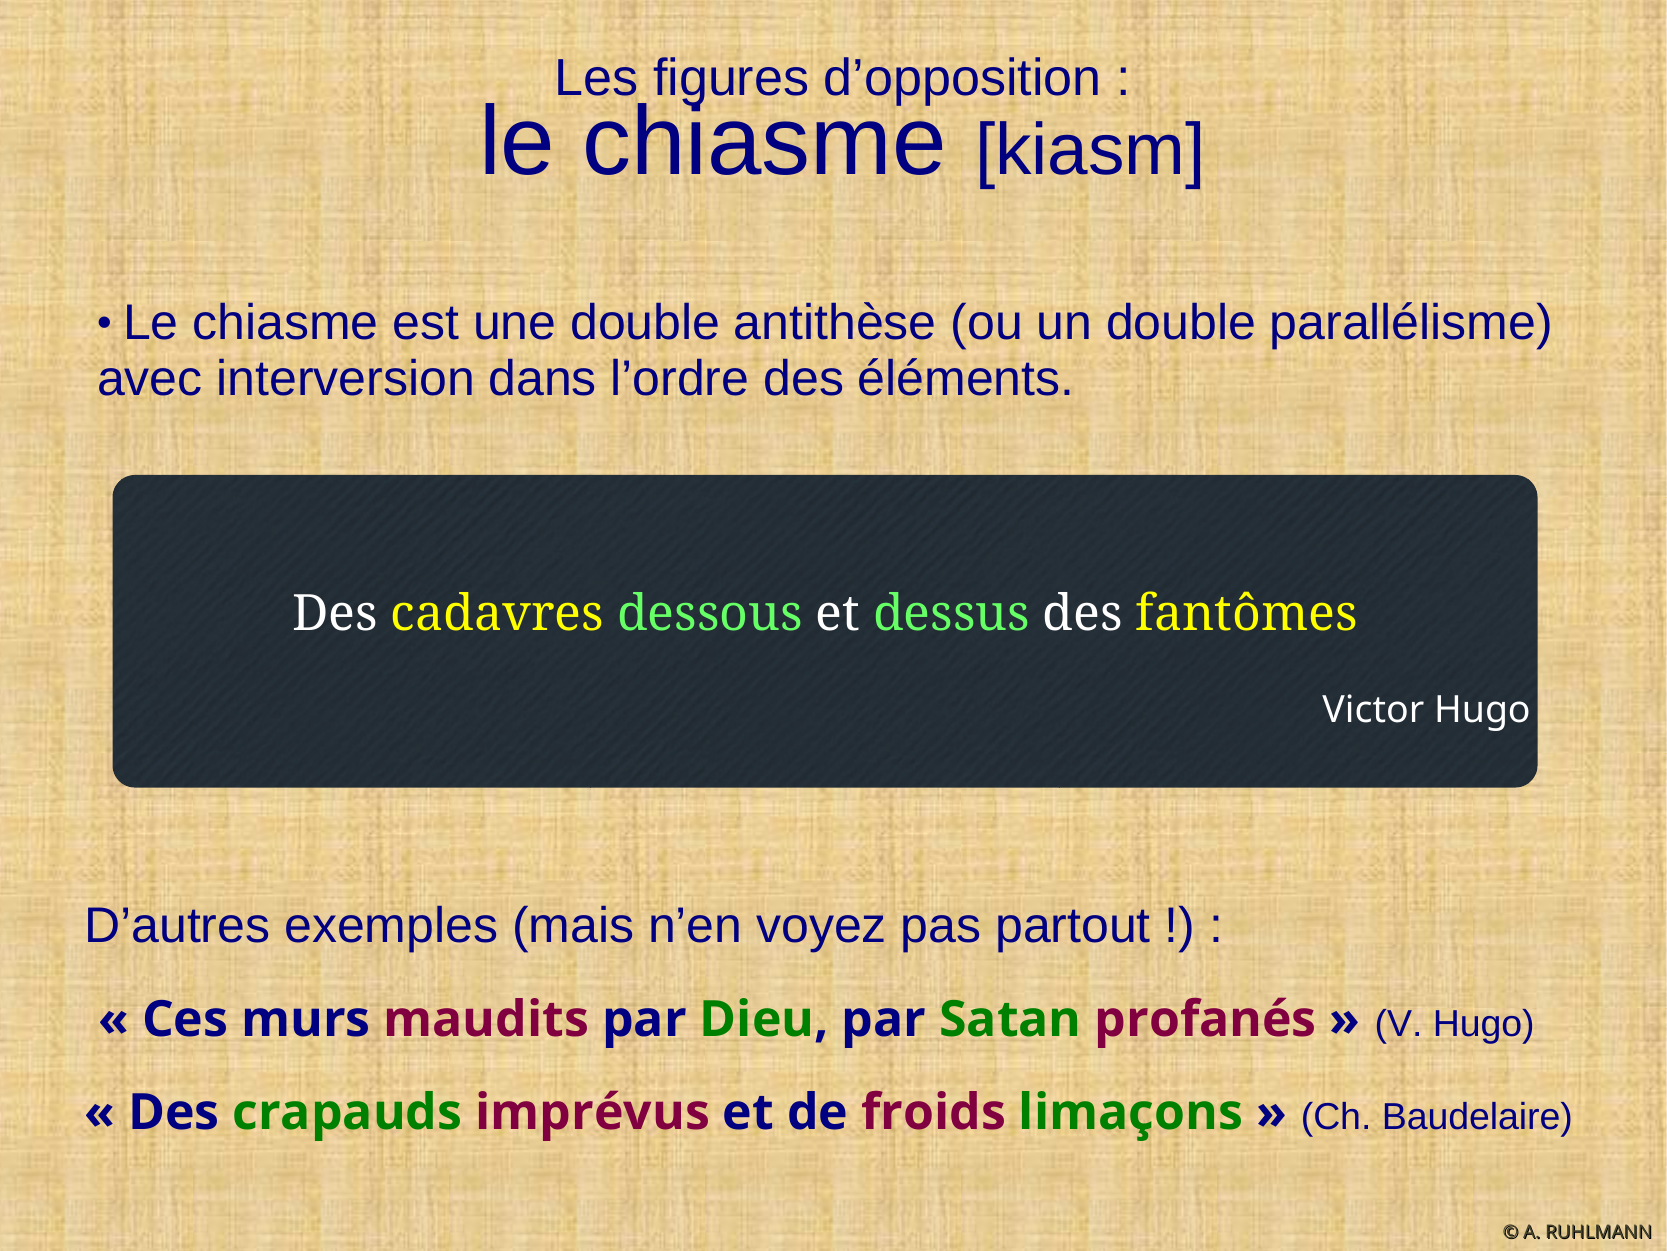

# Les figures d’opposition : le chiasme [kiasm]
 Le chiasme est une double antithèse (ou un double parallélisme) avec interversion dans l’ordre des éléments.
Des cadavres dessous et dessus des fantômes
Victor Hugo
D’autres exemples (mais n’en voyez pas partout !) :
 « Ces murs maudits par Dieu, par Satan profanés » (V. Hugo)
« Des crapauds imprévus et de froids limaçons » (Ch. Baudelaire)
© A. RUHLMANN